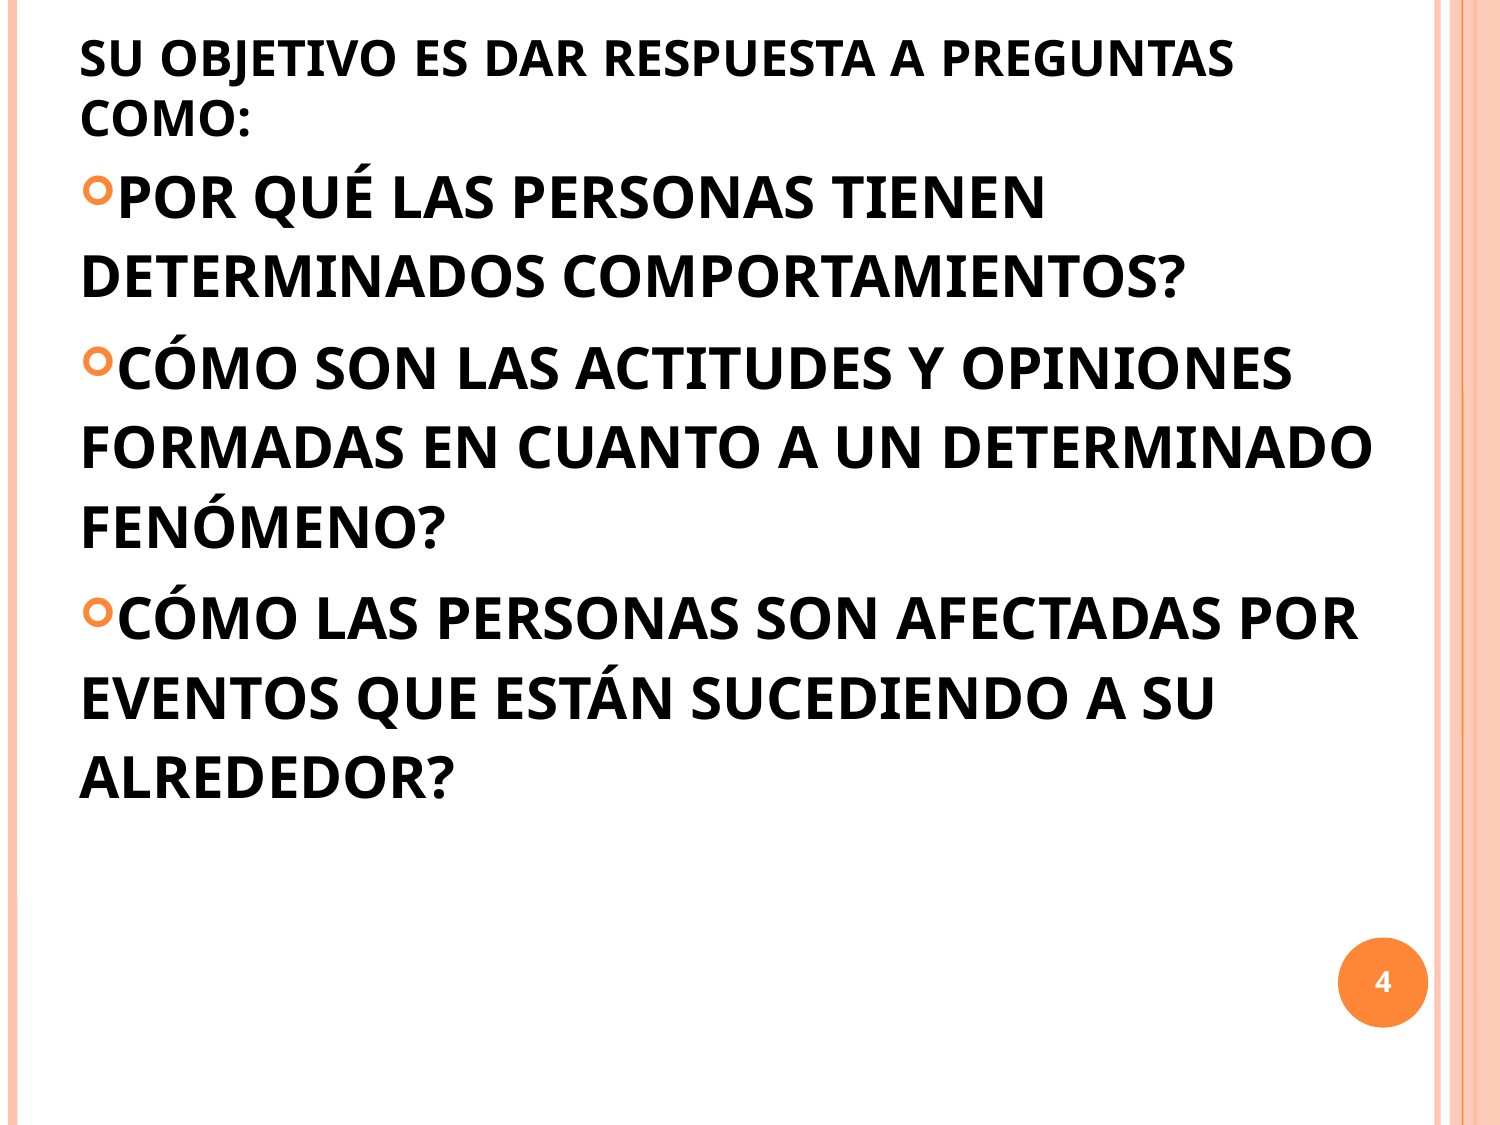

SU OBJETIVO ES DAR RESPUESTA A PREGUNTAS COMO:
# POR QUÉ LAS PERSONAS TIENEN DETERMINADOS COMPORTAMIENTOS?
CÓMO SON LAS ACTITUDES Y OPINIONES FORMADAS EN CUANTO A UN DETERMINADO FENÓMENO?
CÓMO LAS PERSONAS SON AFECTADAS POR EVENTOS QUE ESTÁN SUCEDIENDO A SU ALREDEDOR?